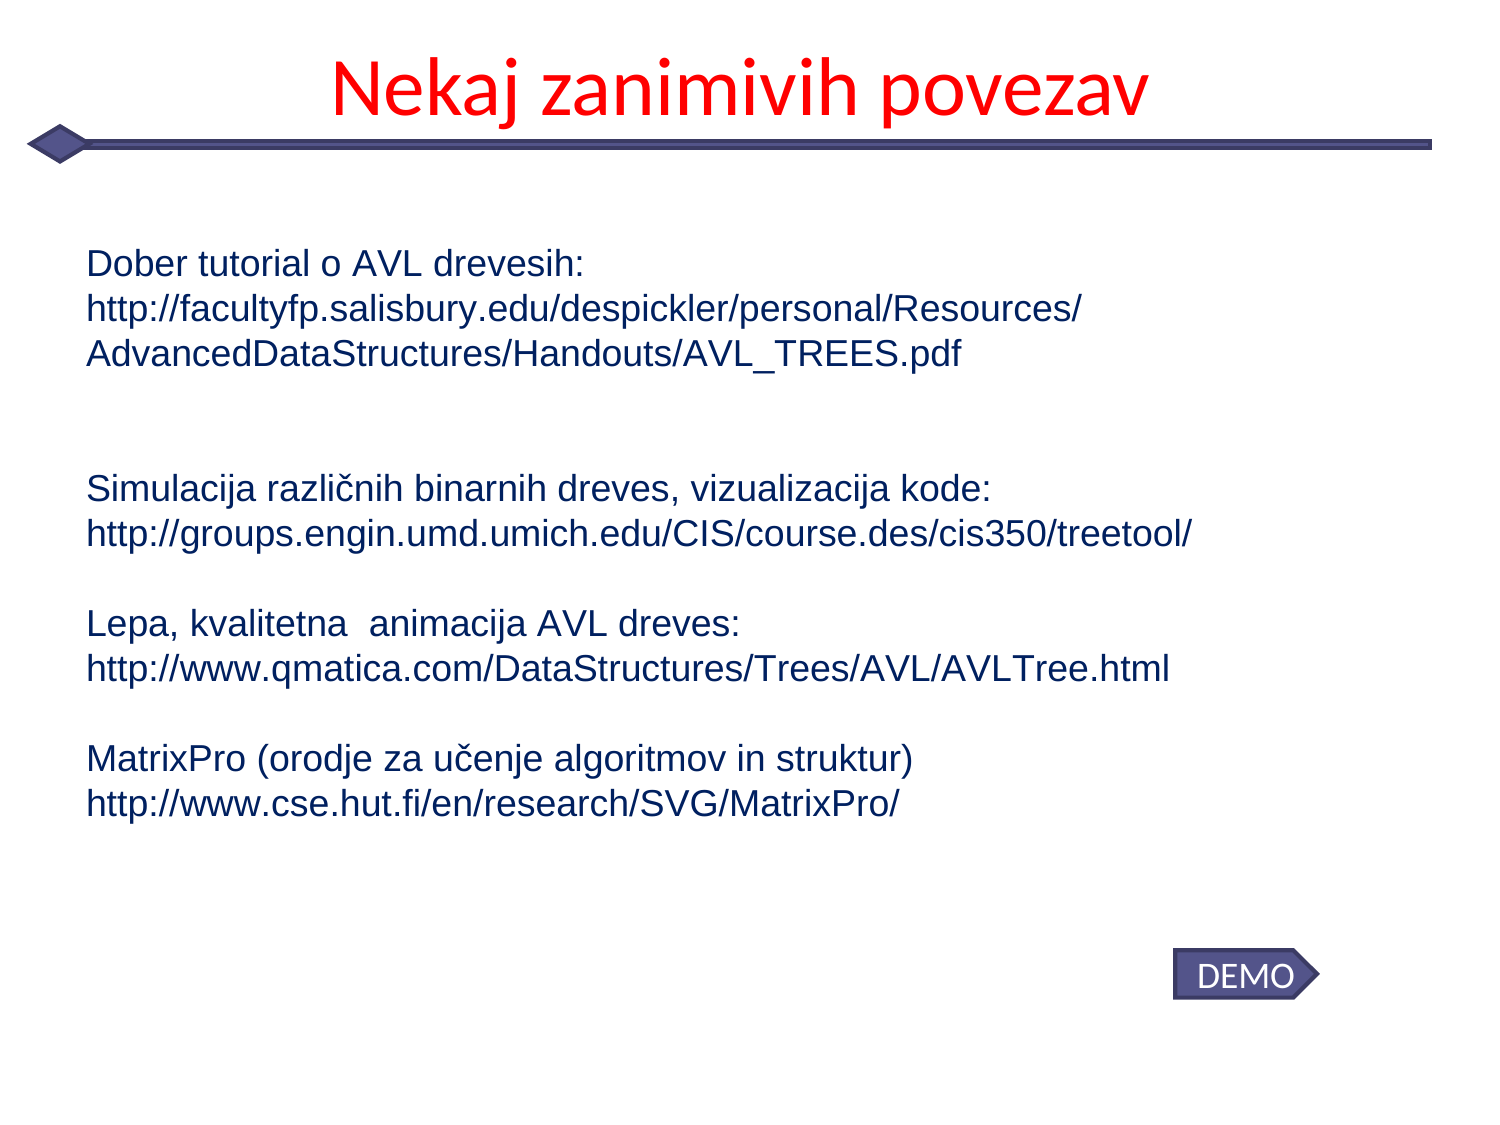

# Nekaj zanimivih povezav
Dober tutorial o AVL drevesih:
http://facultyfp.salisbury.edu/despickler/personal/Resources/AdvancedDataStructures/Handouts/AVL_TREES.pdf
Simulacija različnih binarnih dreves, vizualizacija kode:
http://groups.engin.umd.umich.edu/CIS/course.des/cis350/treetool/
Lepa, kvalitetna animacija AVL dreves:
http://www.qmatica.com/DataStructures/Trees/AVL/AVLTree.html
MatrixPro (orodje za učenje algoritmov in struktur)
http://www.cse.hut.fi/en/research/SVG/MatrixPro/
DEMO